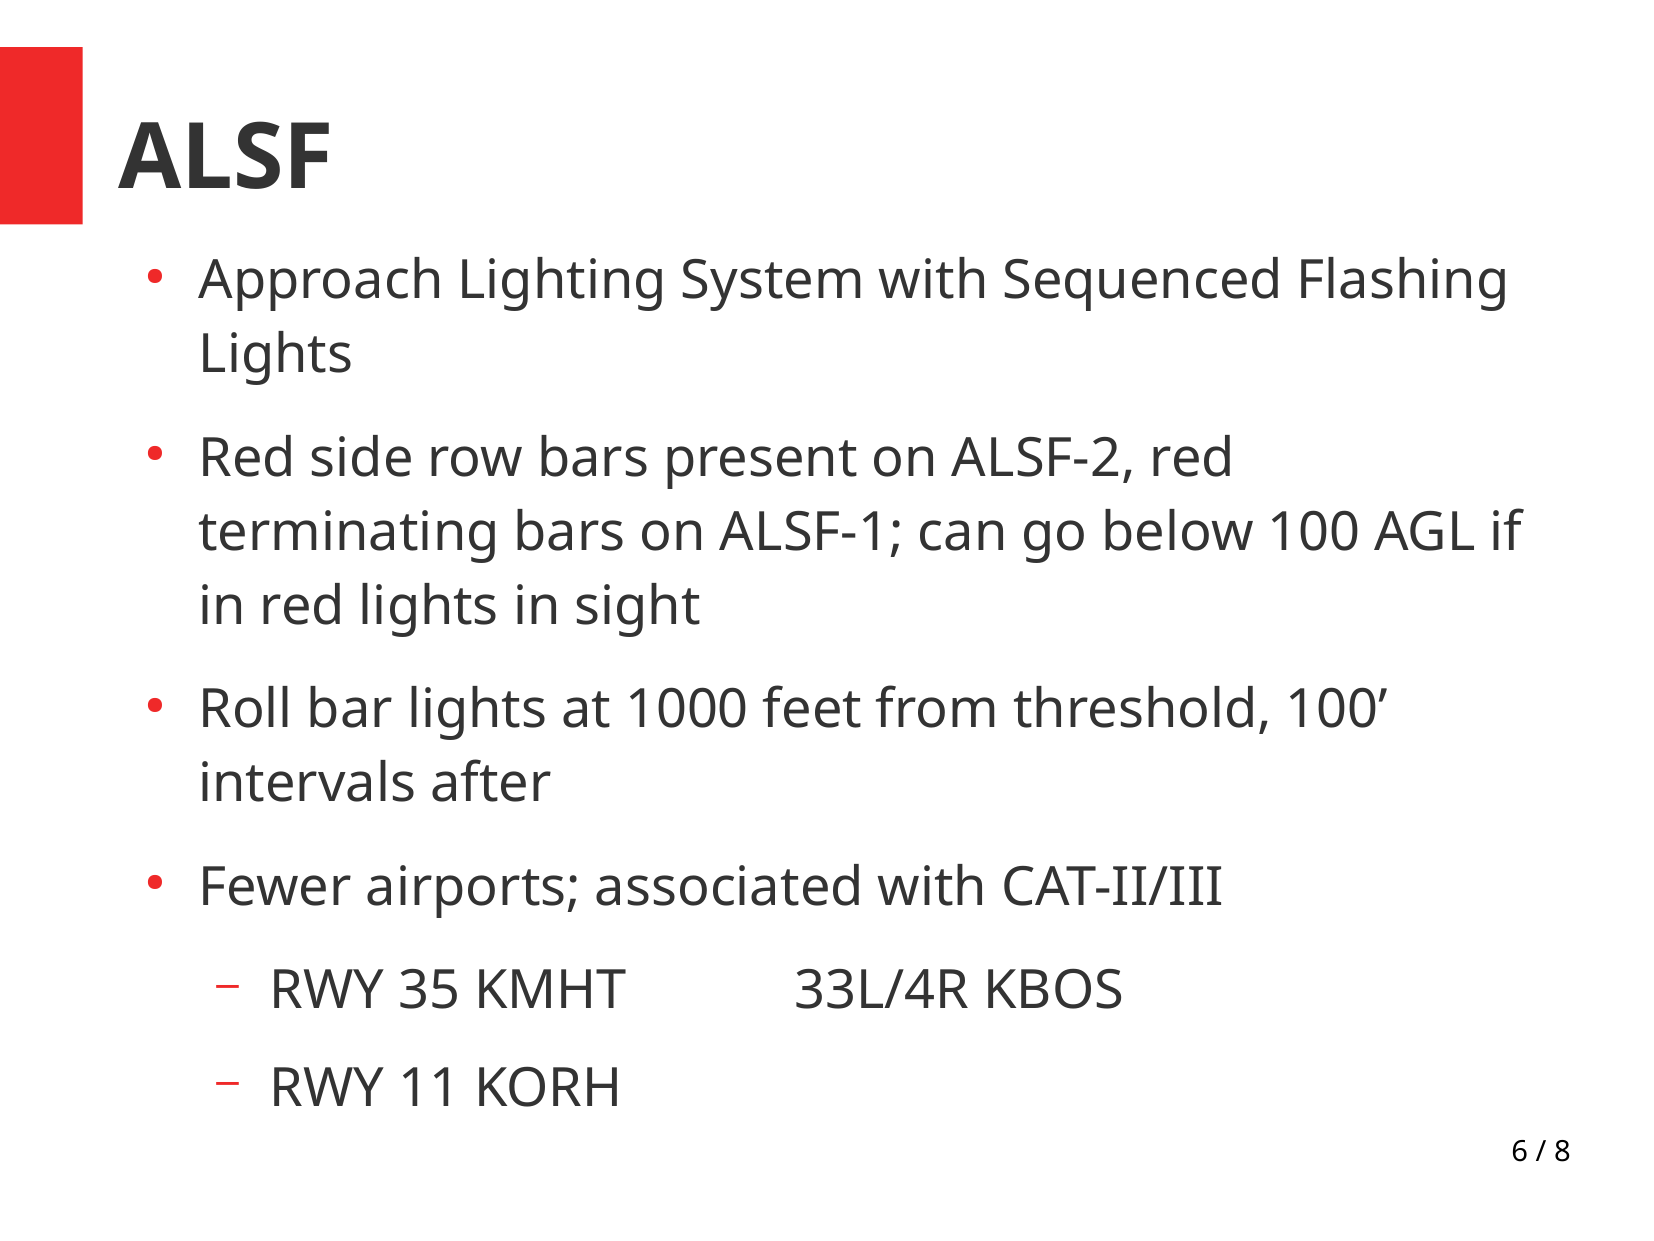

# ALSF
Approach Lighting System with Sequenced Flashing Lights
Red side row bars present on ALSF-2, red terminating bars on ALSF-1; can go below 100 AGL if in red lights in sight
Roll bar lights at 1000 feet from threshold, 100’ intervals after
Fewer airports; associated with CAT-II/III
RWY 35 KMHT			33L/4R KBOS
RWY 11 KORH
6